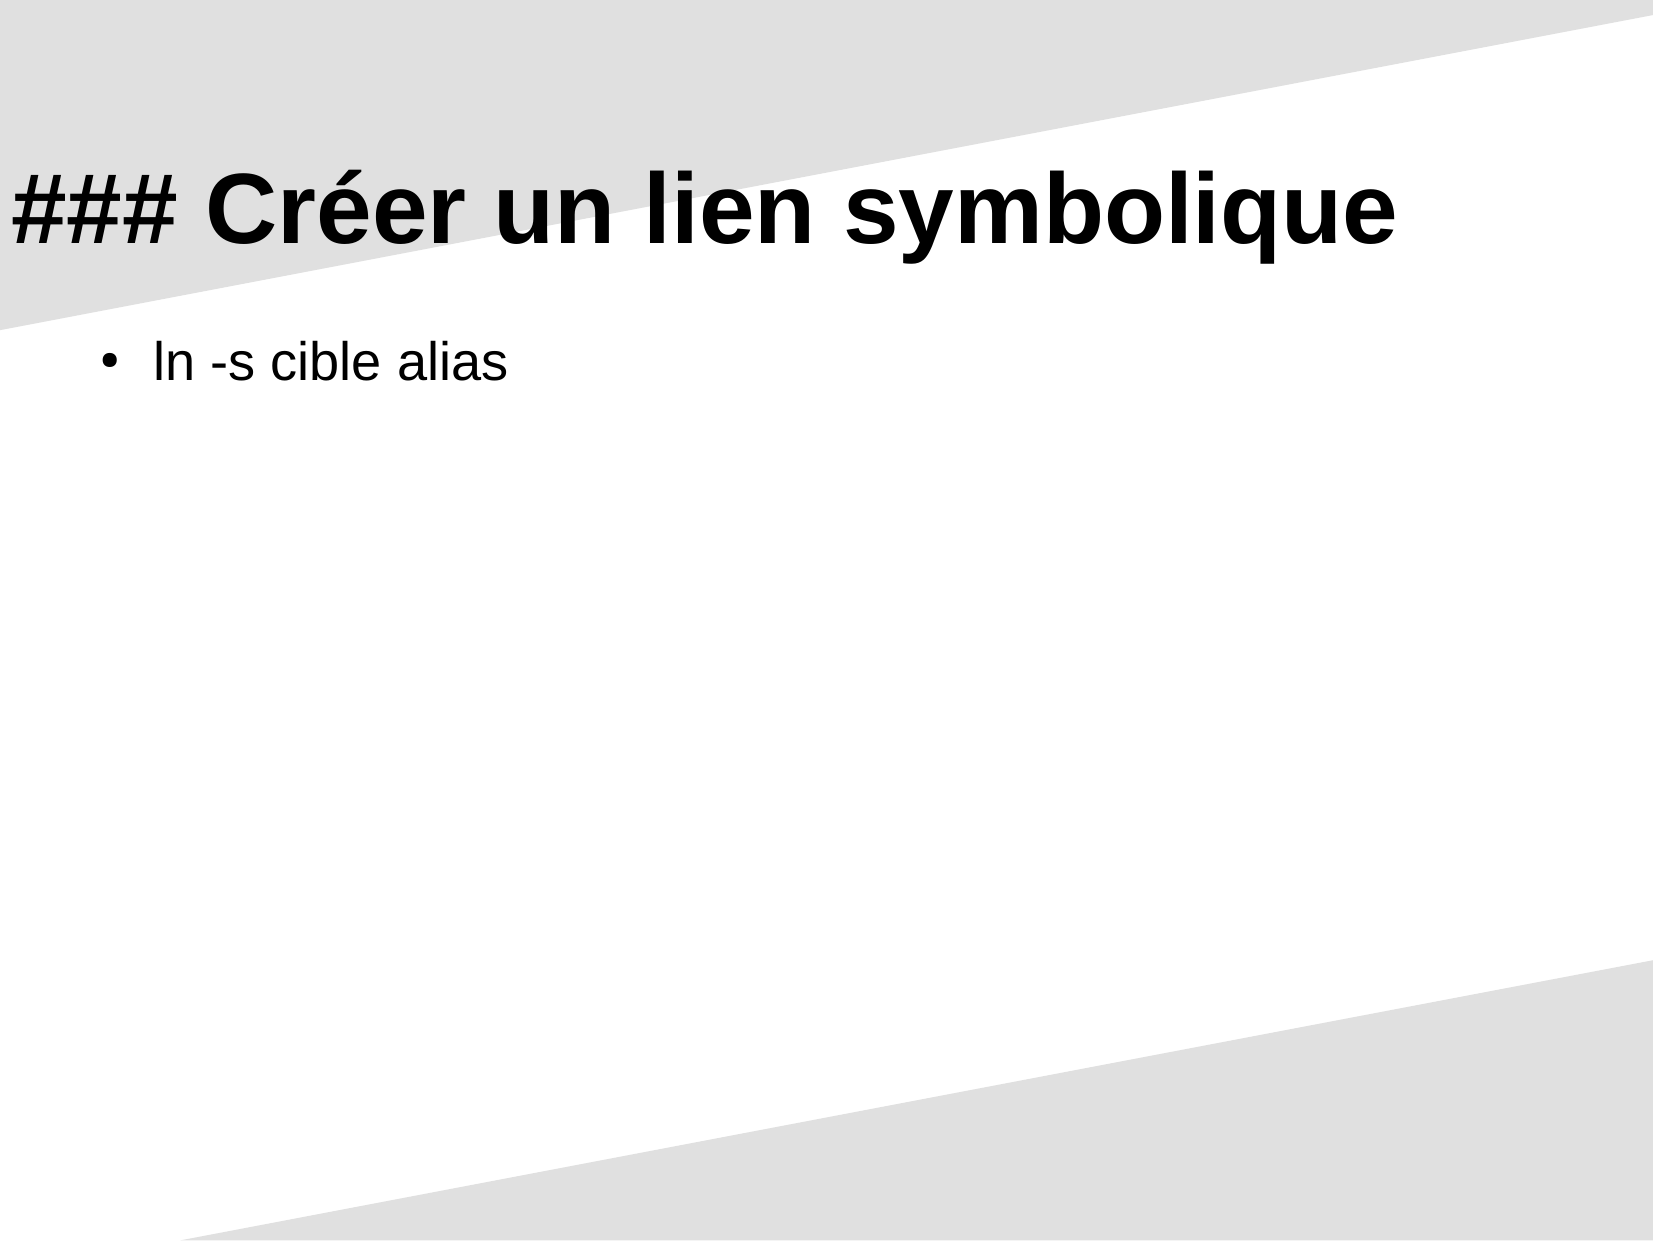

# ### Créer un lien symbolique
ln -s cible alias